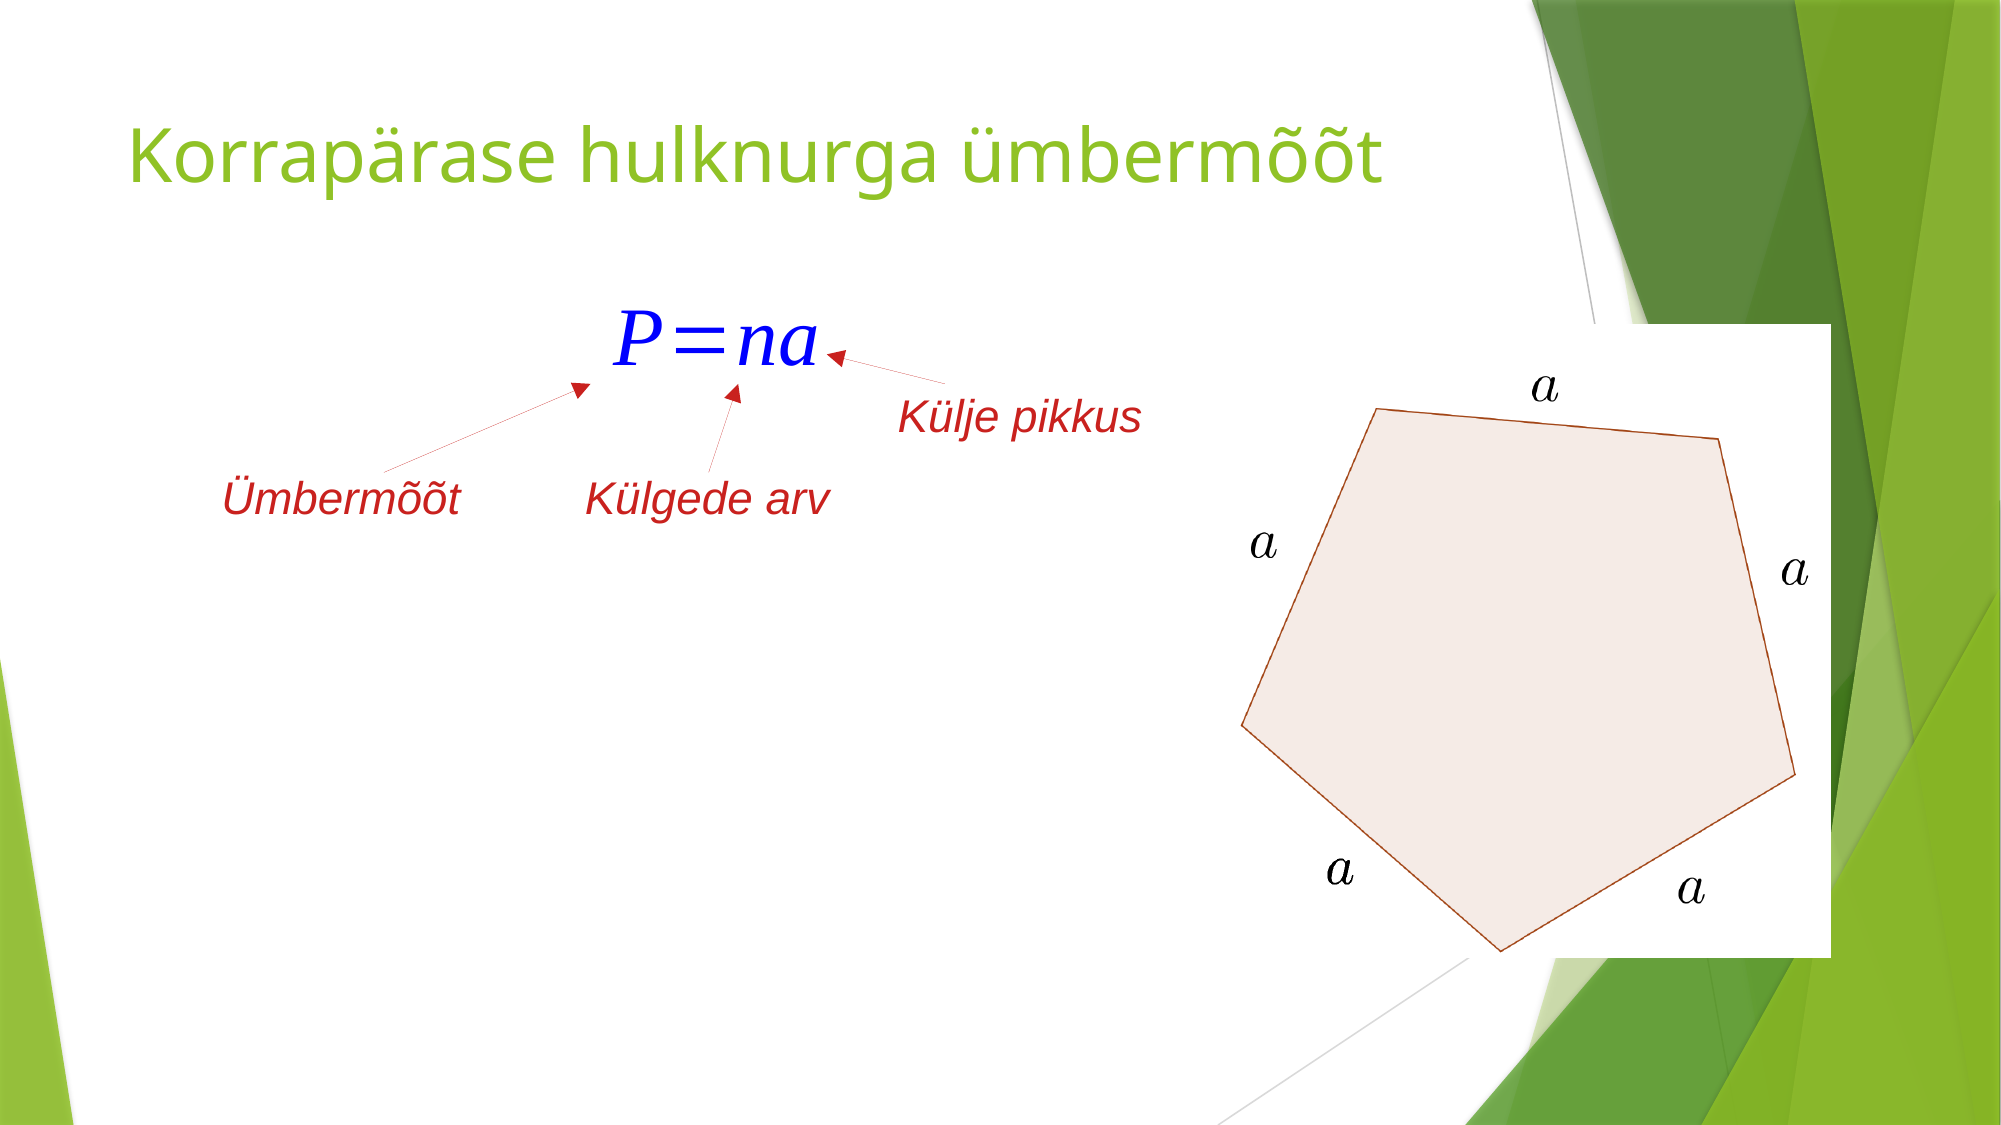

# Korrapärase hulknurga ümbermõõt
Külje pikkus
Ümbermõõt
Külgede arv